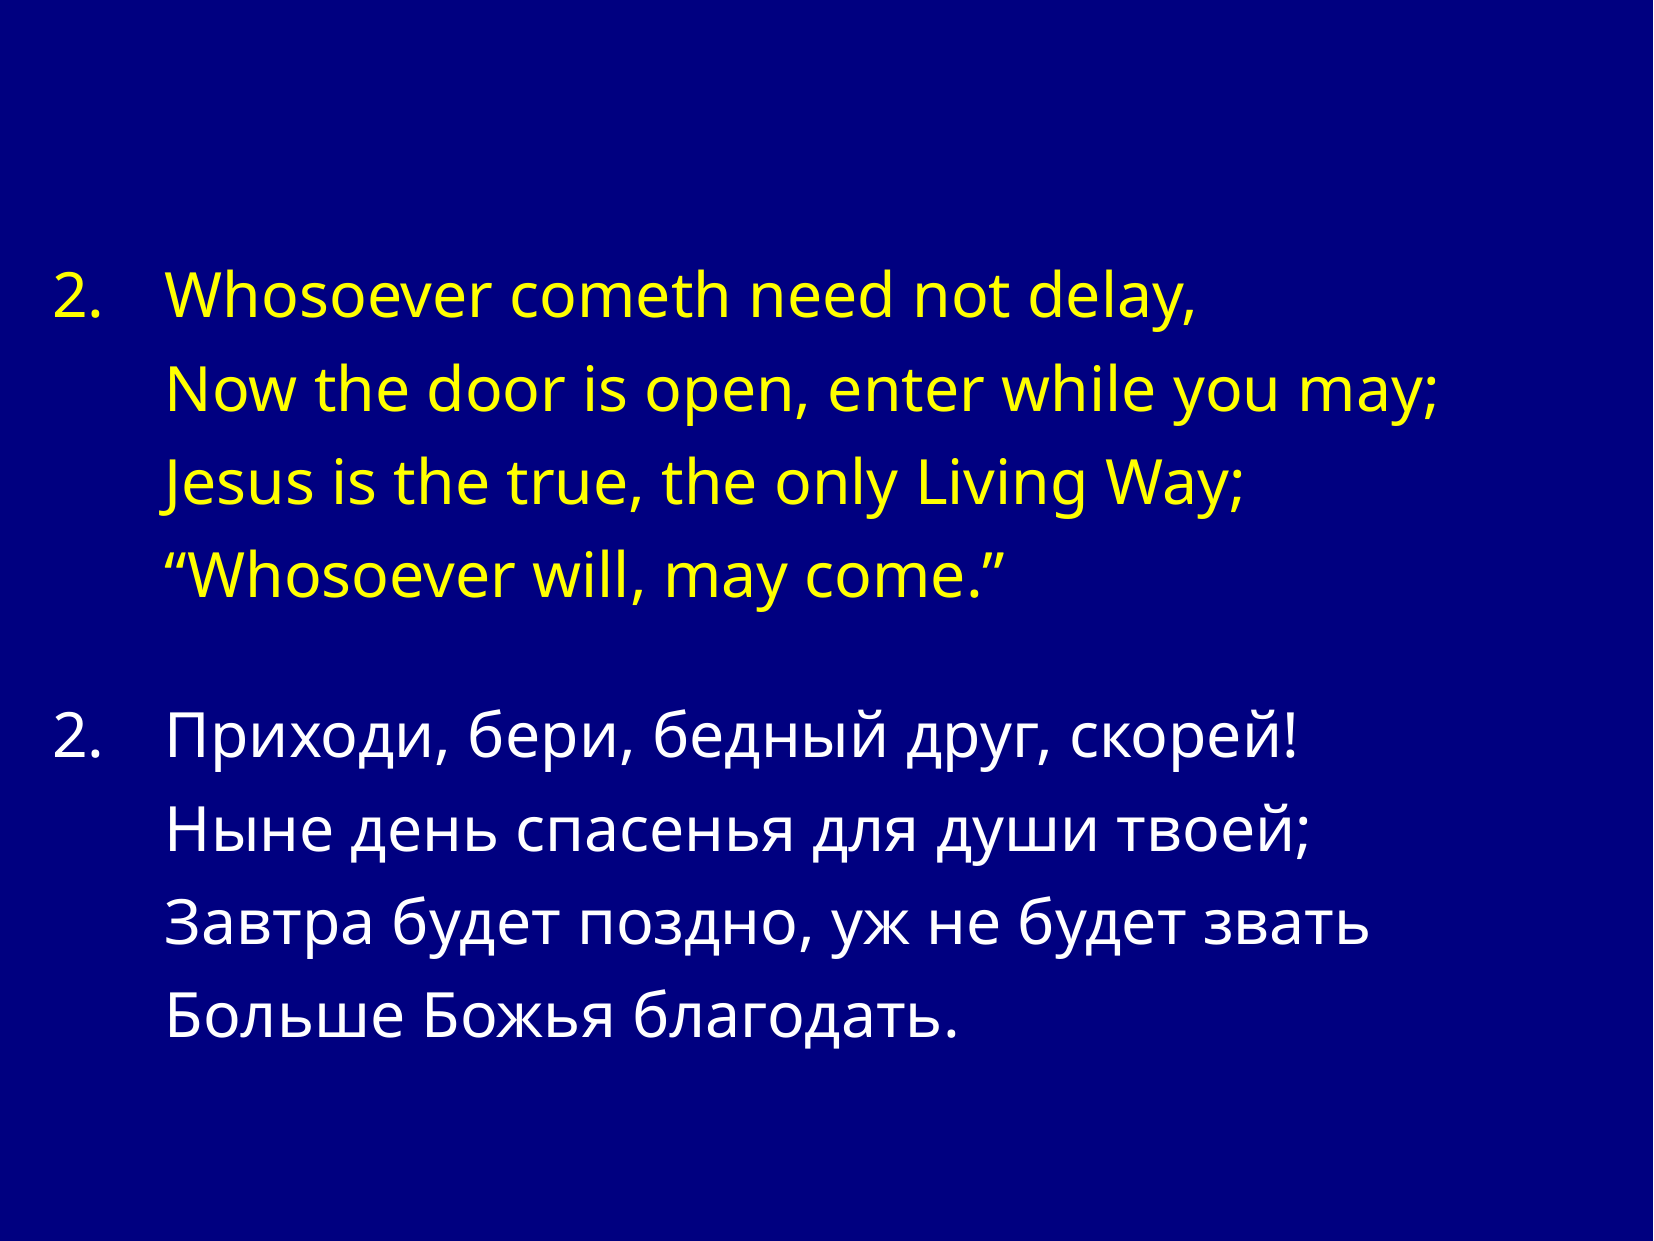

2.	Whosoever cometh need not delay,
	Now the door is open, enter while you may;
	Jesus is the true, the only Living Way;
	“Whosoever will, may come.”
2.	Приходи, бери, бедный друг, скорей!
	Ныне день спасенья для души твоей;
	Завтра будет поздно, уж не будет звать
	Больше Божья благодать.